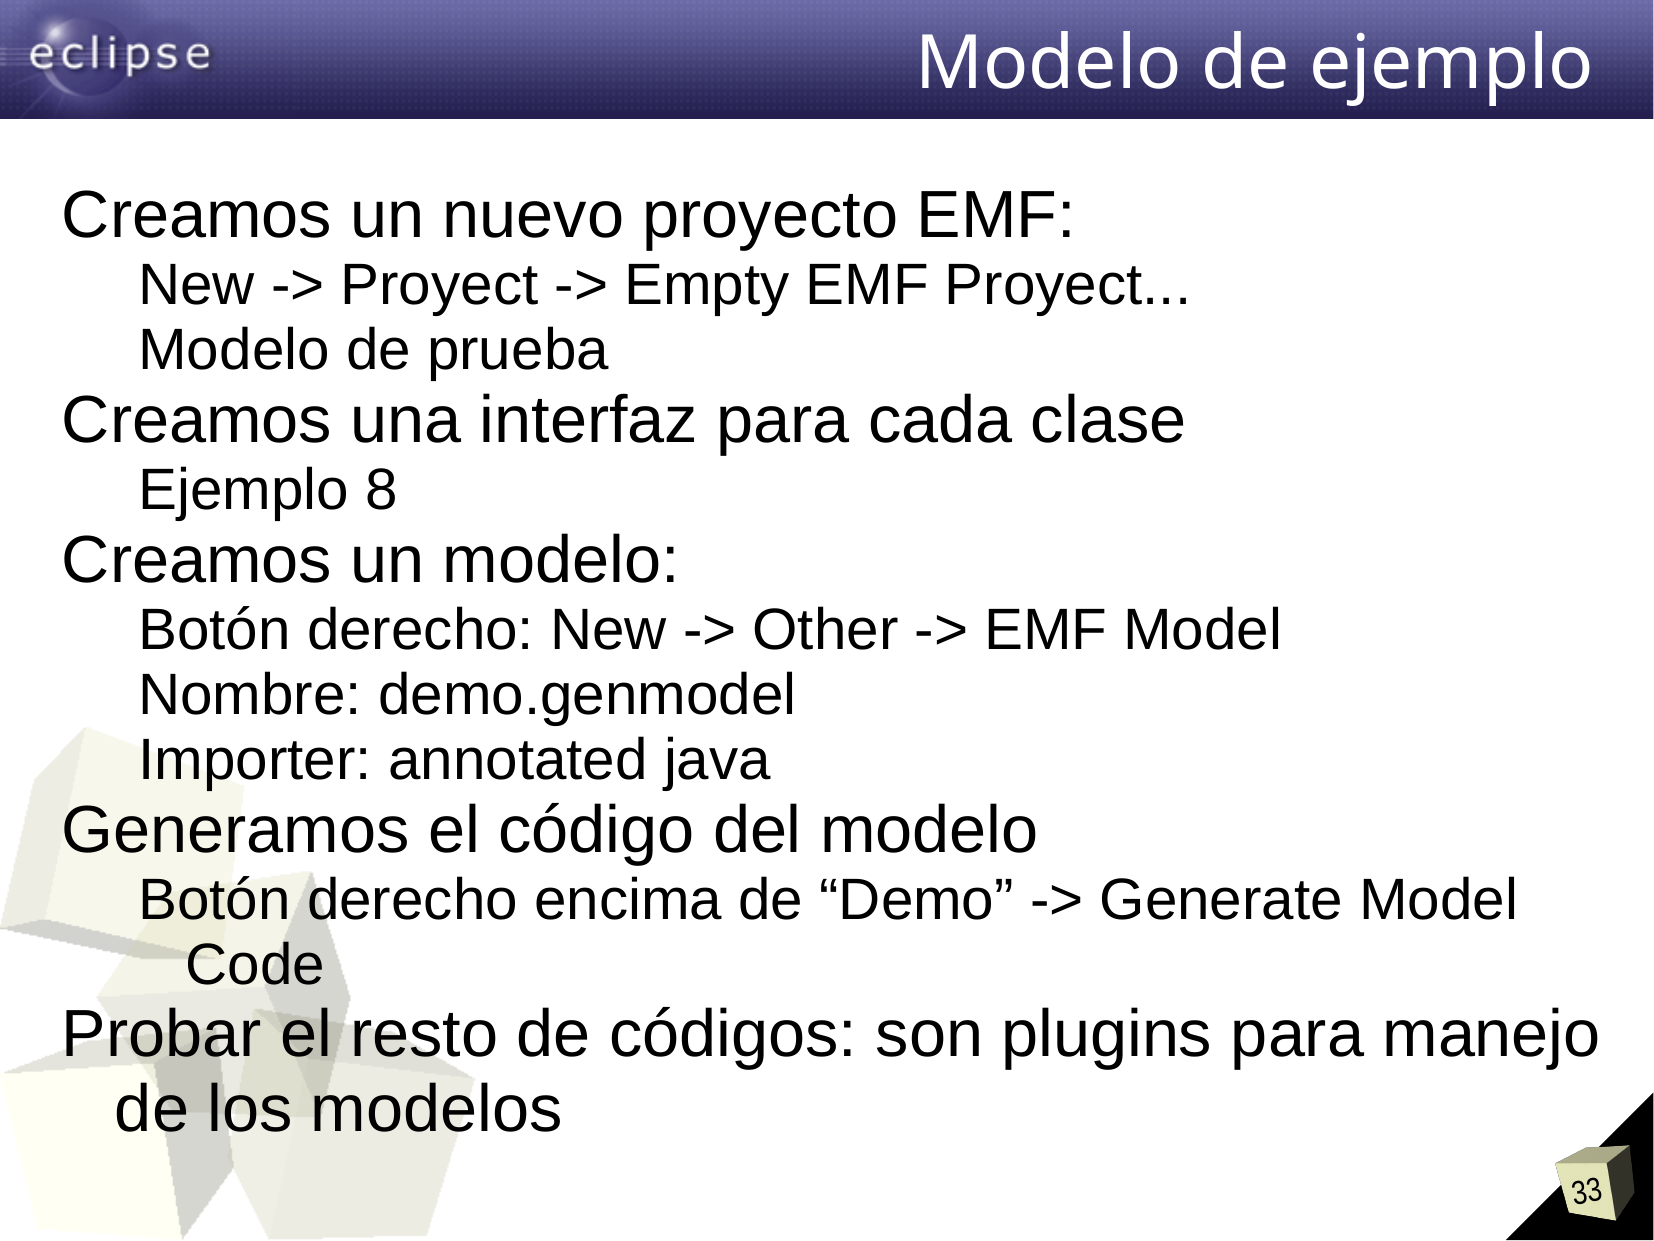

# Modelo de ejemplo
Creamos un nuevo proyecto EMF:
New -> Proyect -> Empty EMF Proyect...
Modelo de prueba
Creamos una interfaz para cada clase
Ejemplo 8
Creamos un modelo:
Botón derecho: New -> Other -> EMF Model
Nombre: demo.genmodel
Importer: annotated java
Generamos el código del modelo
Botón derecho encima de “Demo” -> Generate Model Code
Probar el resto de códigos: son plugins para manejo de los modelos